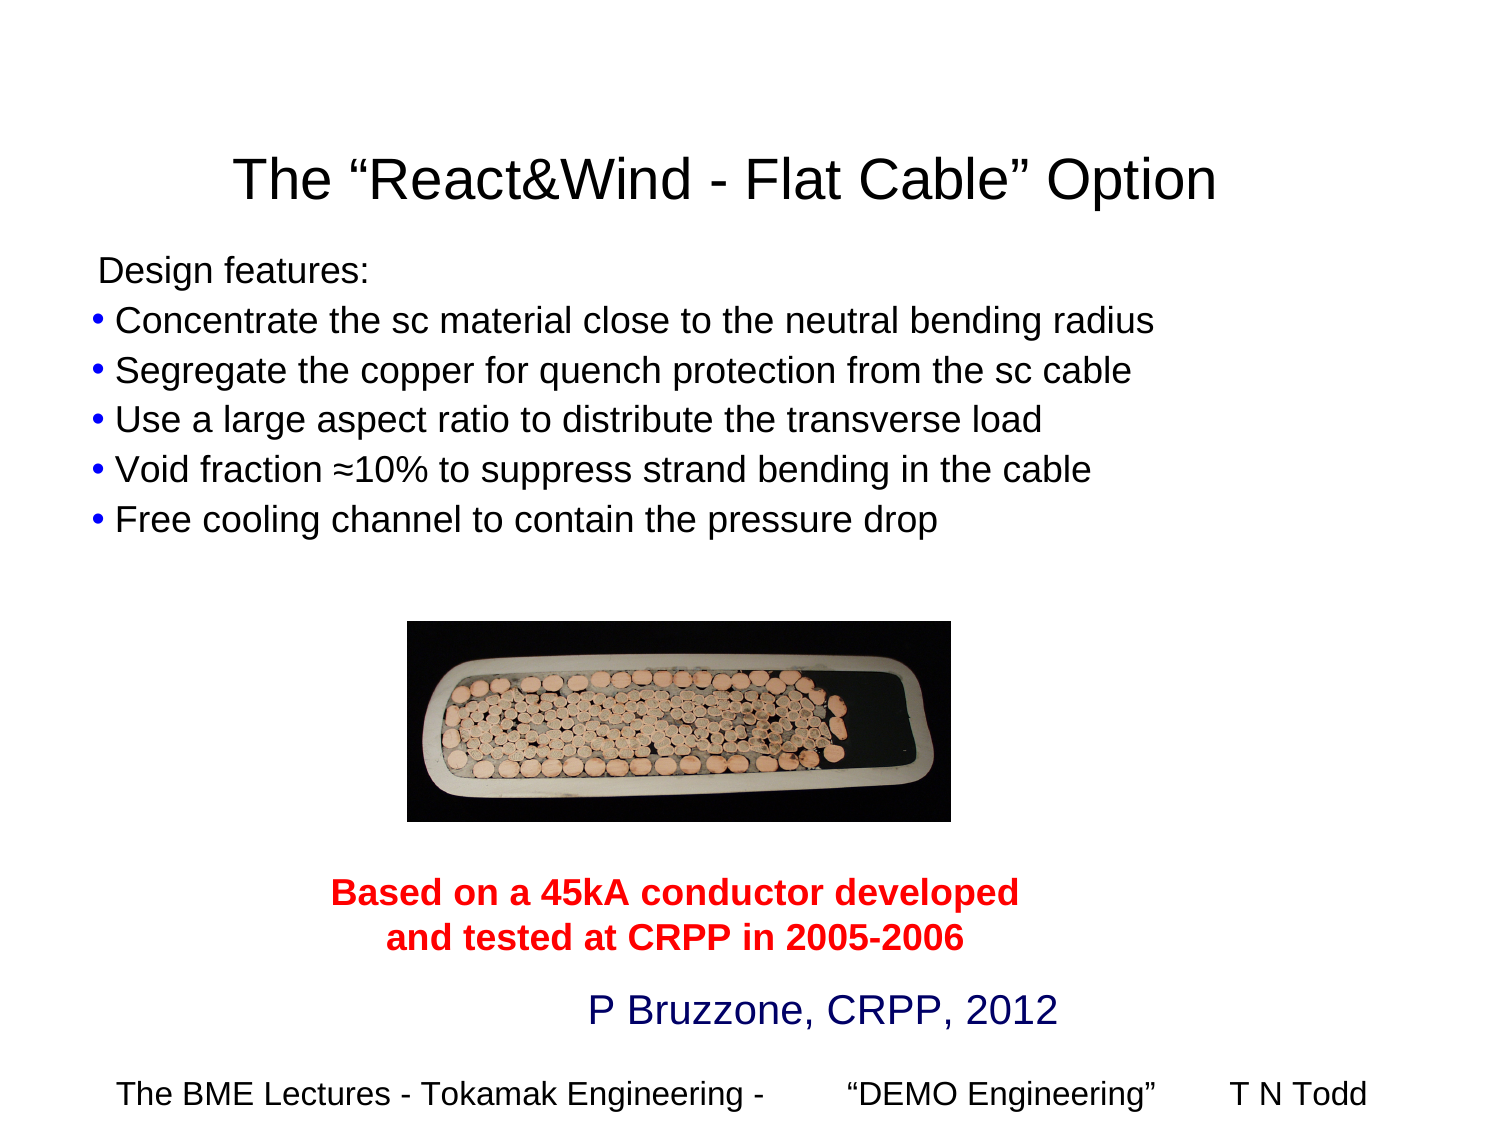

Improved Nb3Sn conductor designs
# The “React&Wind - Flat Cable” Option
Design features:
Concentrate the sc material close to the neutral bending radius
Segregate the copper for quench protection from the sc cable
Use a large aspect ratio to distribute the transverse load
Void fraction ≈10% to suppress strand bending in the cable
Free cooling channel to contain the pressure drop
Based on a 45kA conductor developed and tested at CRPP in 2005-2006
P Bruzzone, CRPP, 2012